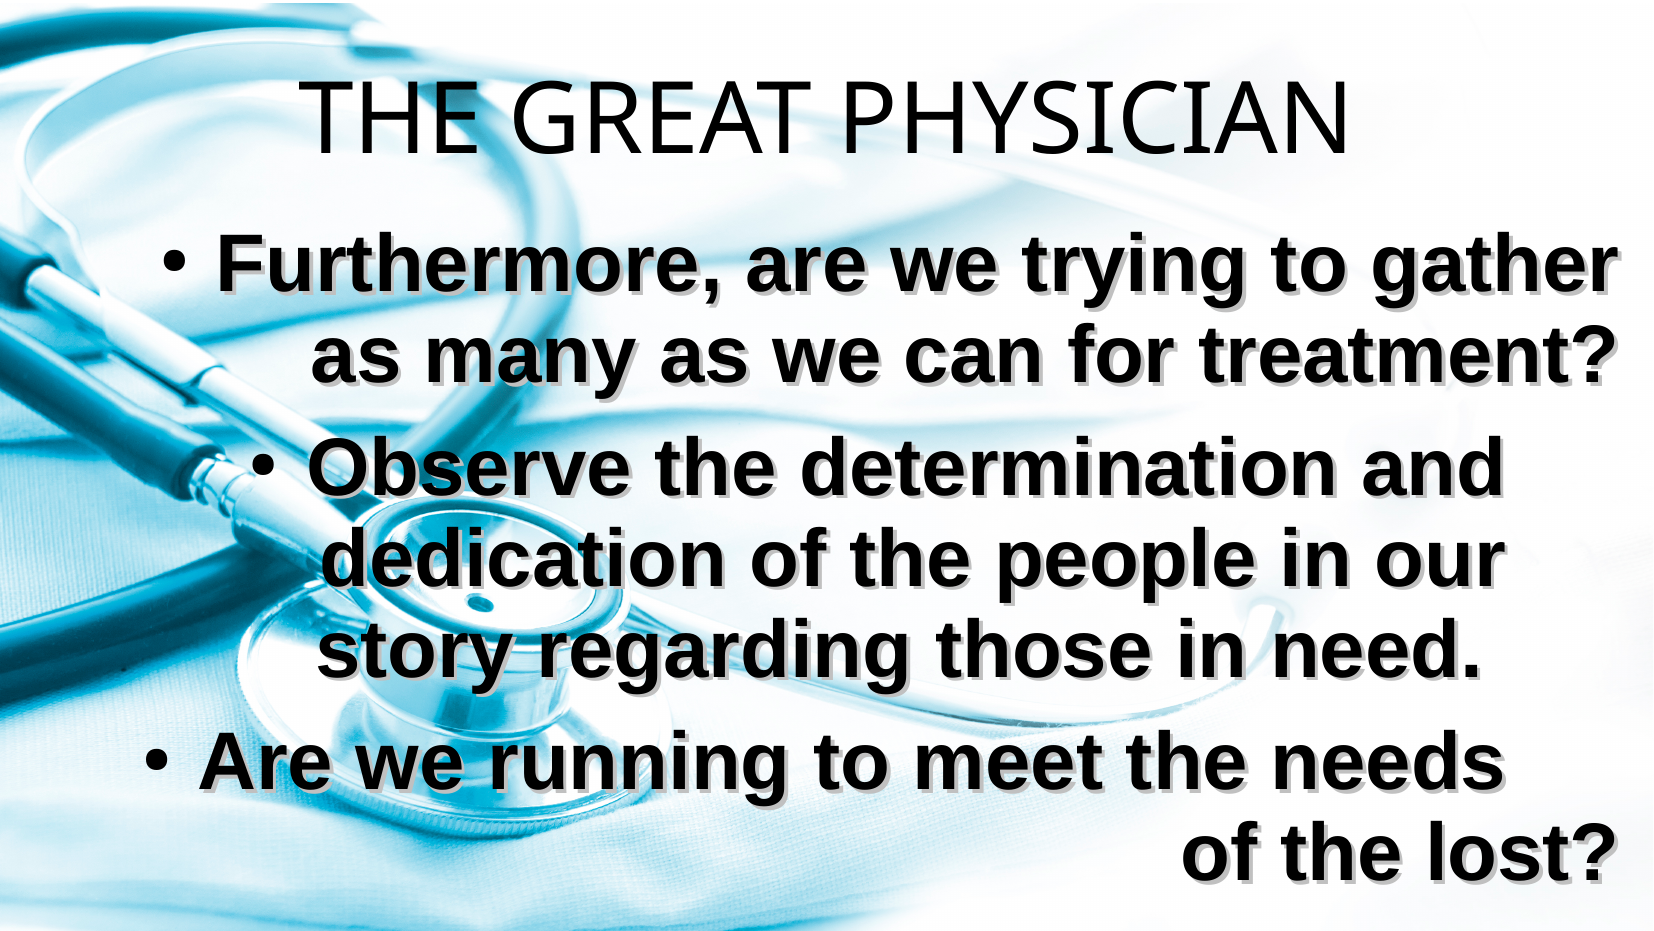

# THE GREAT PHYSICIAN
Furthermore, are we trying to gather as many as we can for treatment?
Observe the determination and dedication of the people in our story regarding those in need.
Are we running to meet the needs of the lost?